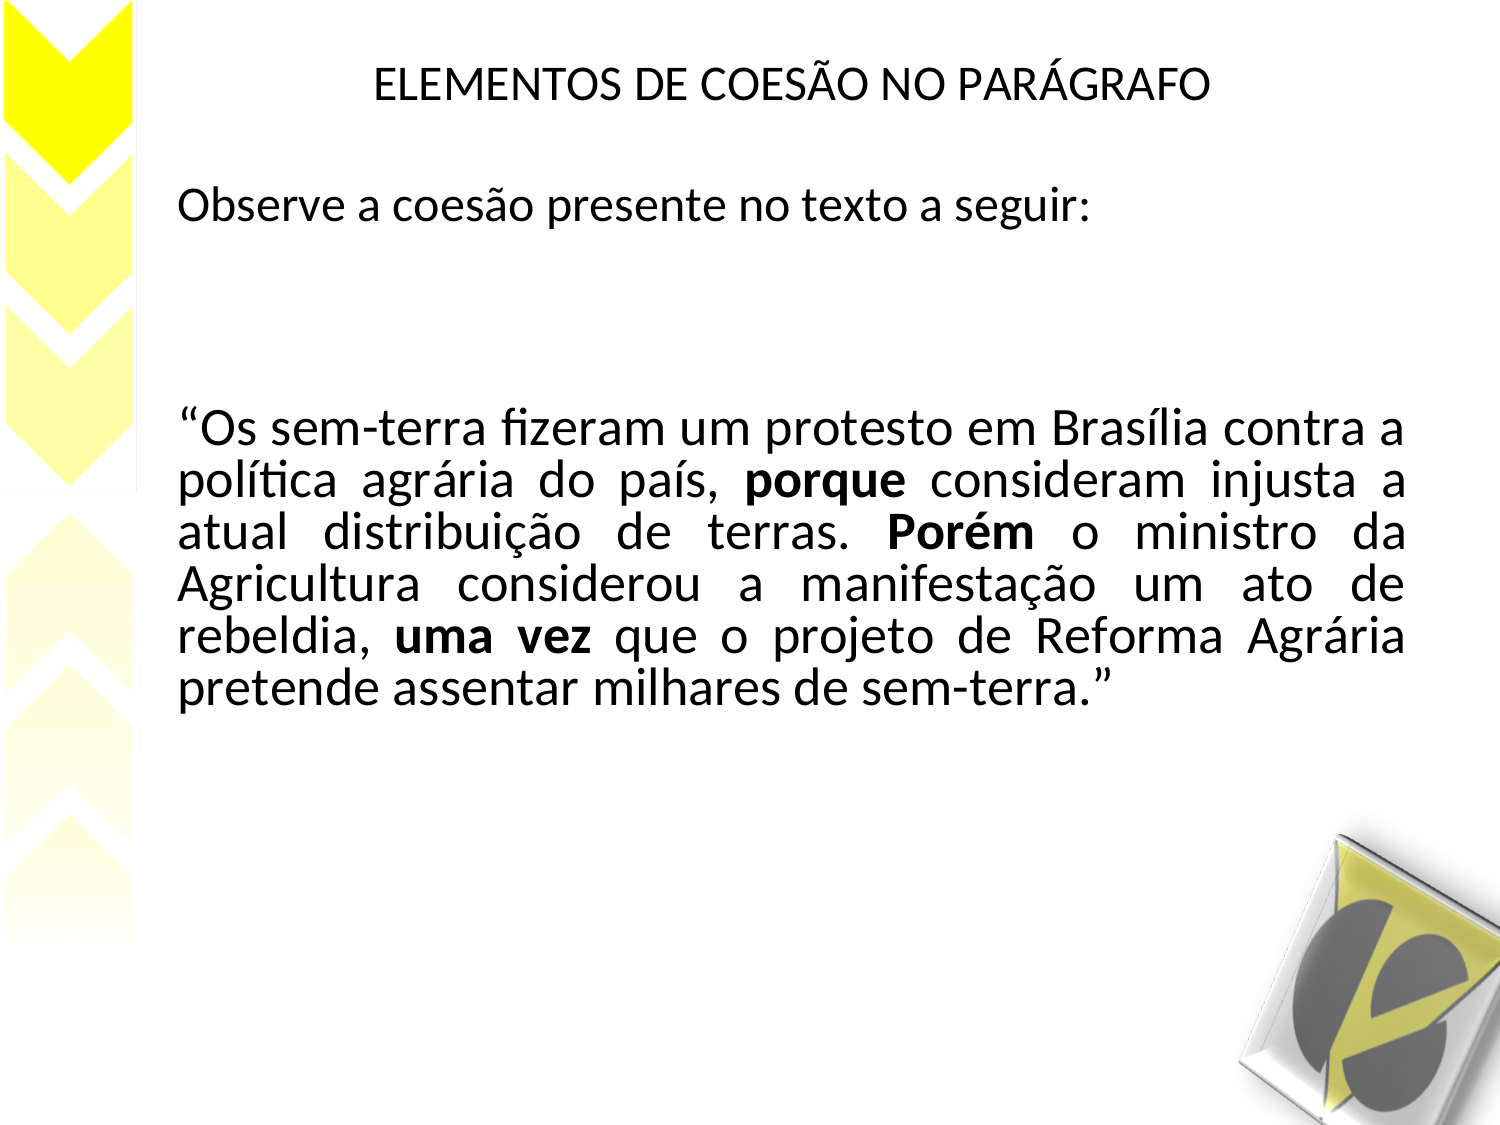

# ELEMENTOS DE COESÃO NO PARÁGRAFO
Observe a coesão presente no texto a seguir:
“Os sem-terra fizeram um protesto em Brasília contra a política agrária do país, porque consideram injusta a atual distribuição de terras. Porém o ministro da Agricultura considerou a manifestação um ato de rebeldia, uma vez que o projeto de Reforma Agrária pretende assentar milhares de sem-terra.”